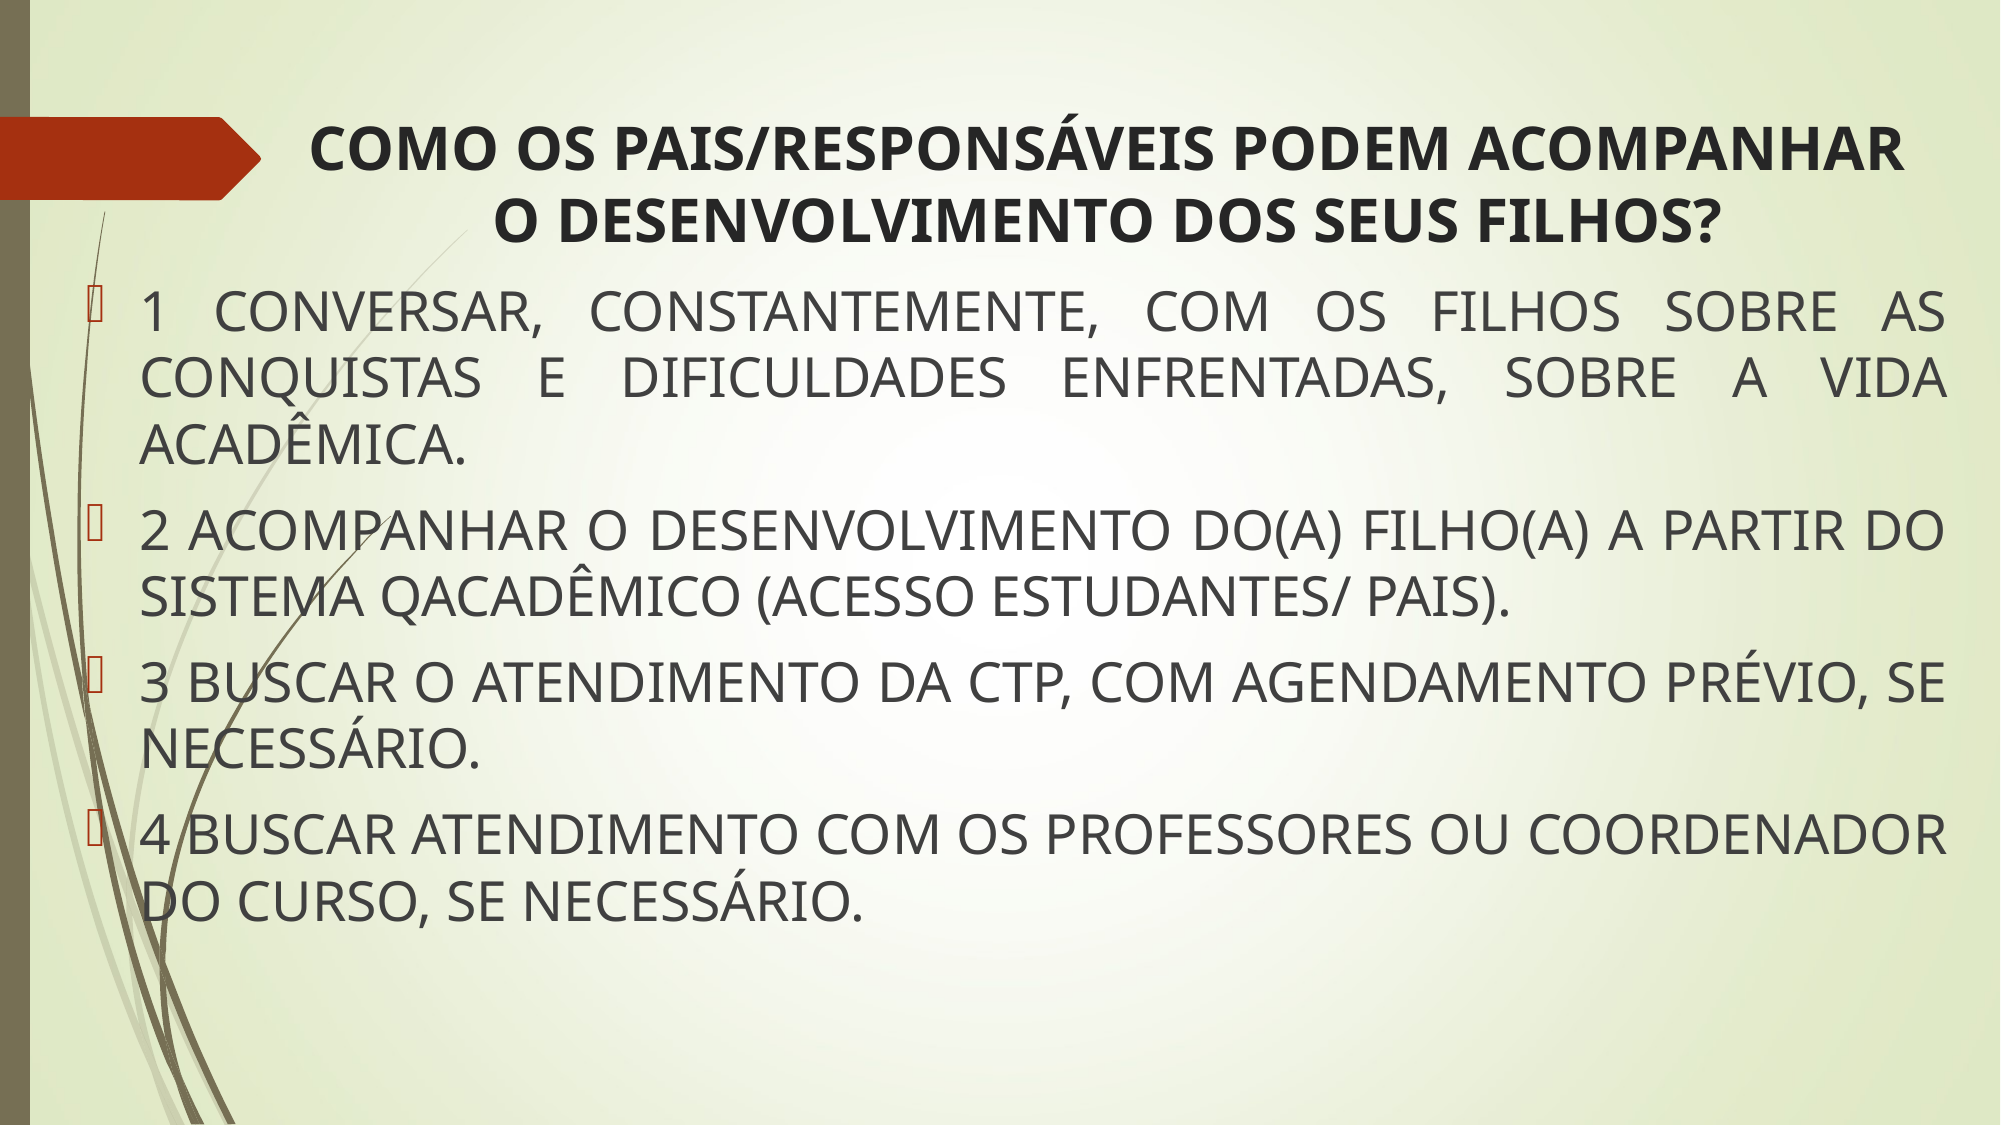

# COMO OS PAIS/RESPONSÁVEIS PODEM ACOMPANHAR O DESENVOLVIMENTO DOS SEUS FILHOS?
1 CONVERSAR, CONSTANTEMENTE, COM OS FILHOS SOBRE AS CONQUISTAS E DIFICULDADES ENFRENTADAS, SOBRE A VIDA ACADÊMICA.
2 ACOMPANHAR O DESENVOLVIMENTO DO(A) FILHO(A) A PARTIR DO SISTEMA QACADÊMICO (ACESSO ESTUDANTES/ PAIS).
3 BUSCAR O ATENDIMENTO DA CTP, COM AGENDAMENTO PRÉVIO, SE NECESSÁRIO.
4 BUSCAR ATENDIMENTO COM OS PROFESSORES OU COORDENADOR DO CURSO, SE NECESSÁRIO.